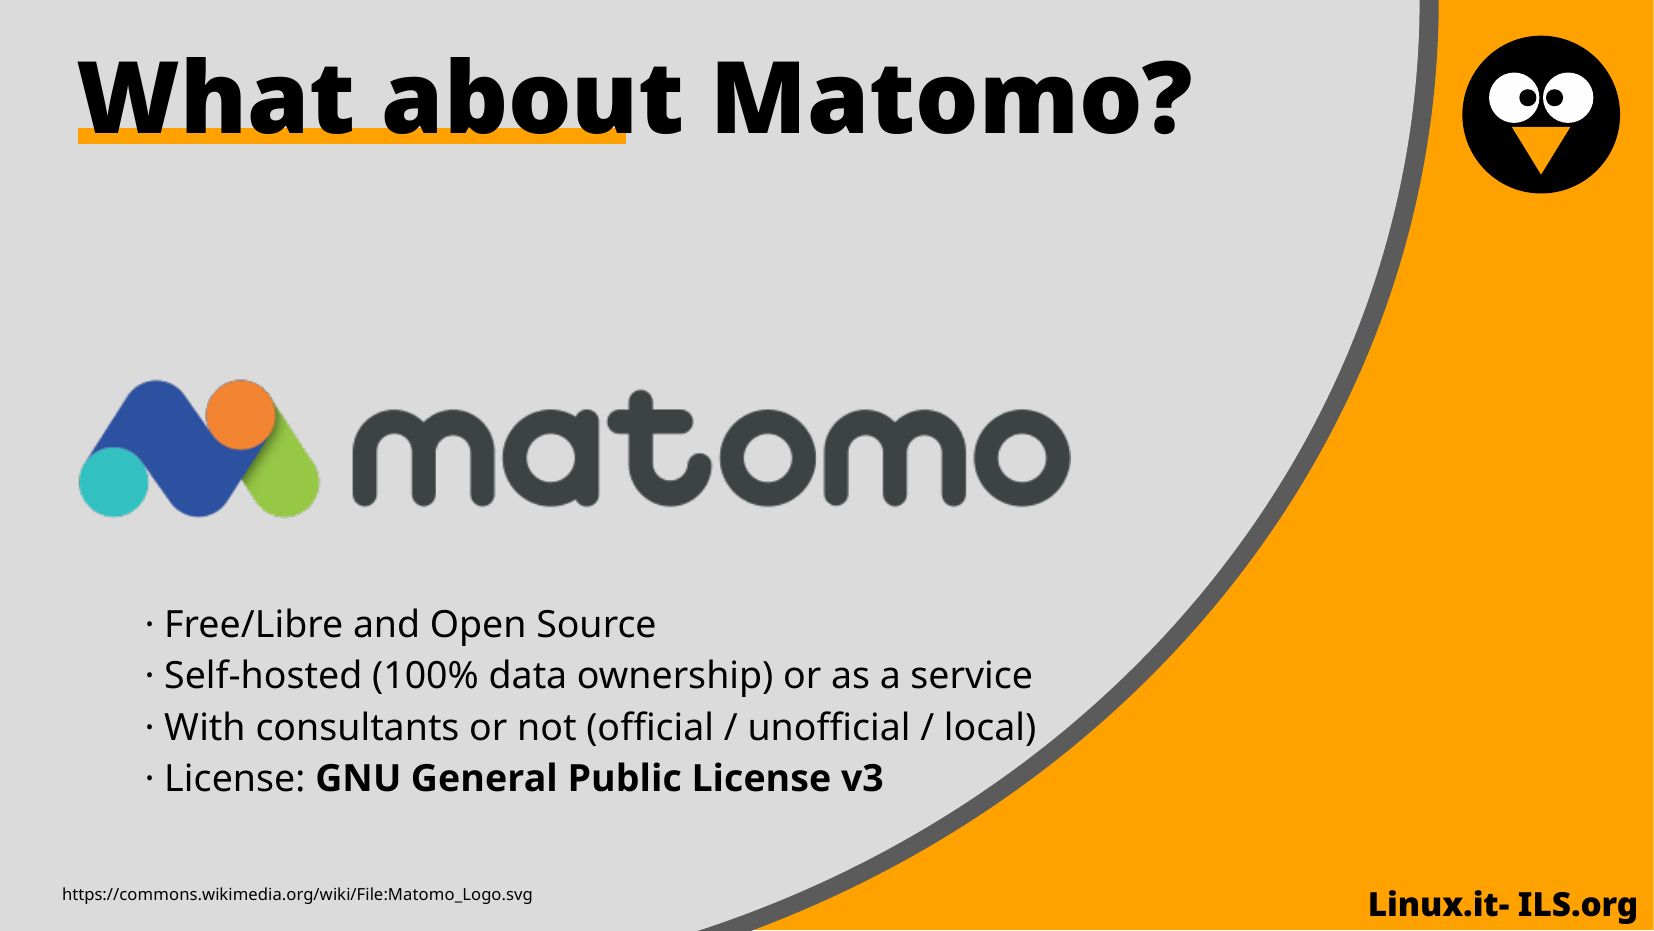

# What about Matomo?
· Free/Libre and Open Source
· Self-hosted (100% data ownership) or as a service
· With consultants or not (official / unofficial / local)
· License: GNU General Public License v3
Linux.it- ILS.org
https://commons.wikimedia.org/wiki/File:Matomo_Logo.svg